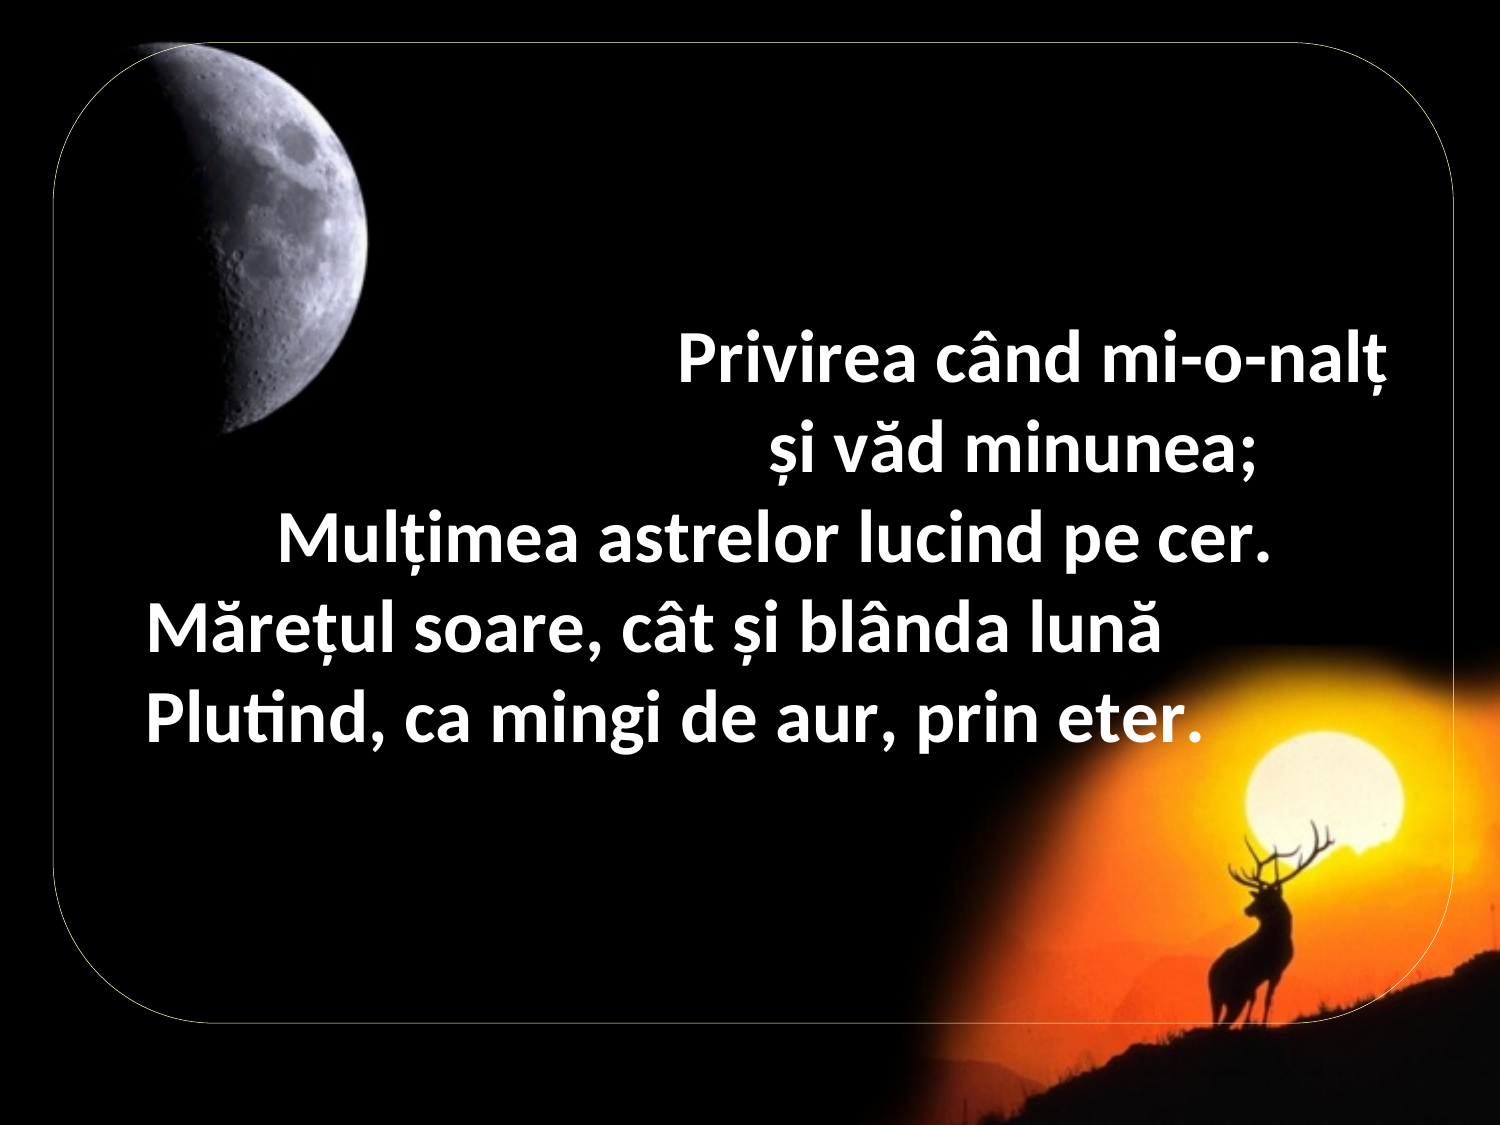

Privirea când mi-o-nalţ
 şi văd minunea;
Mulţimea astrelor lucind pe cer.
Măreţul soare, cât şi blânda lună
Plutind, ca mingi de aur, prin eter.